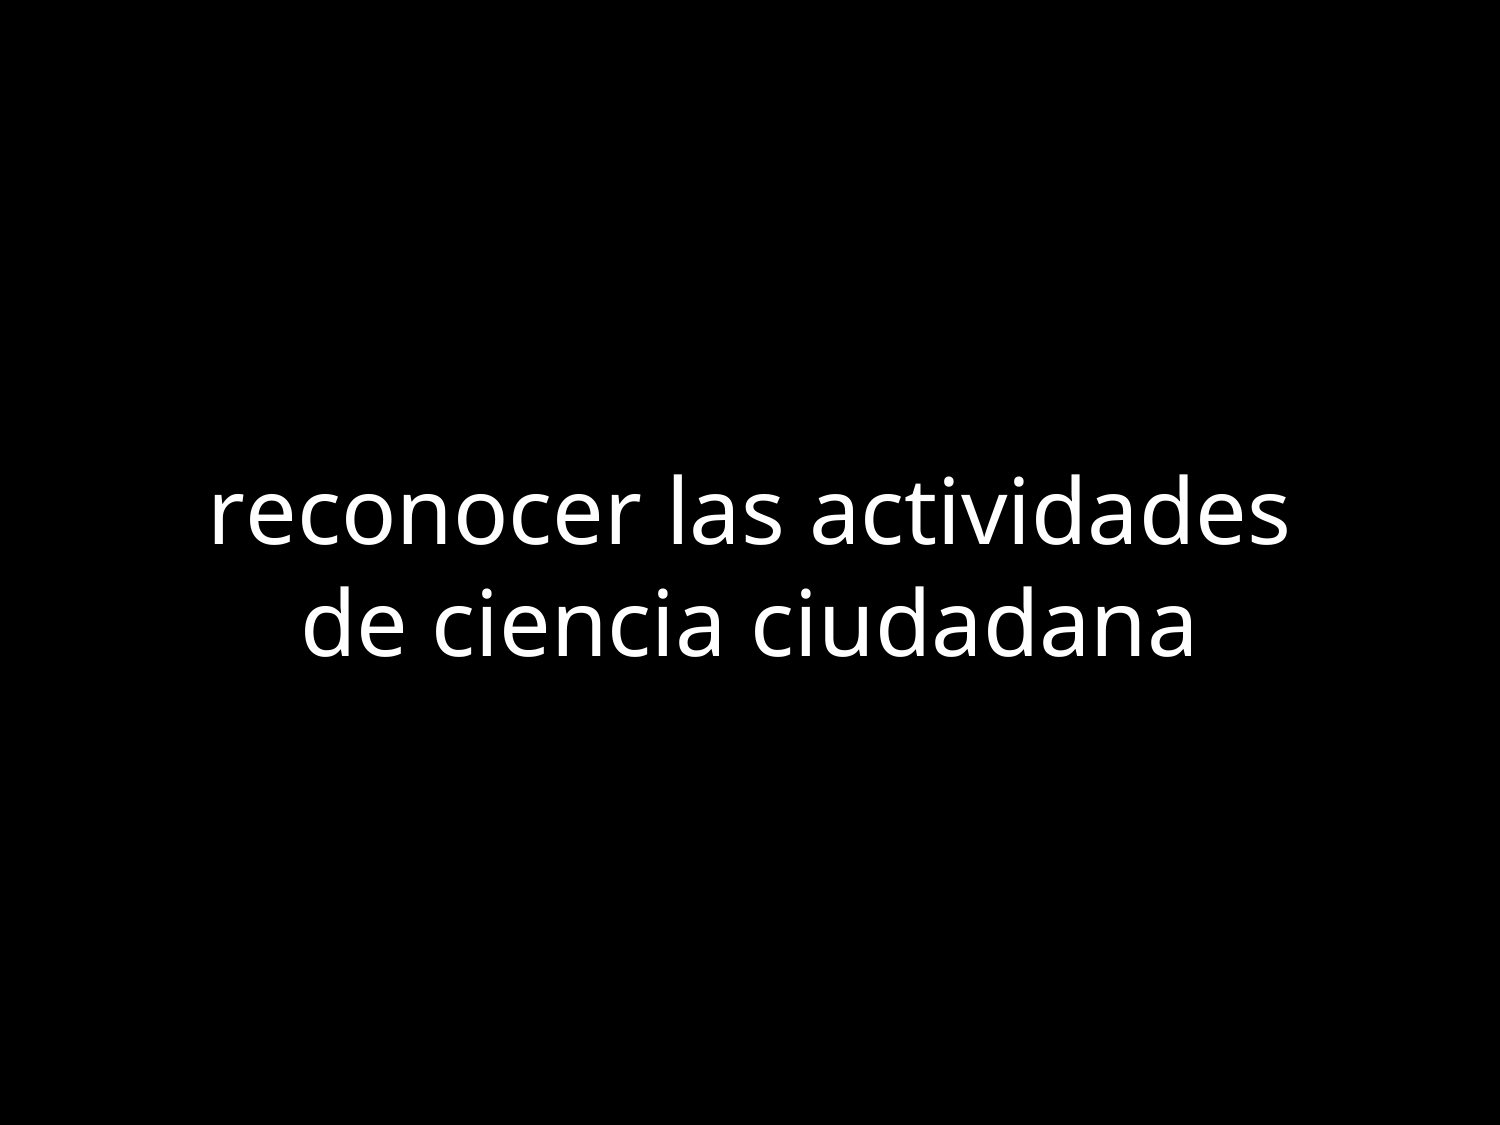

# reconocer las actividades
de ciencia ciudadana